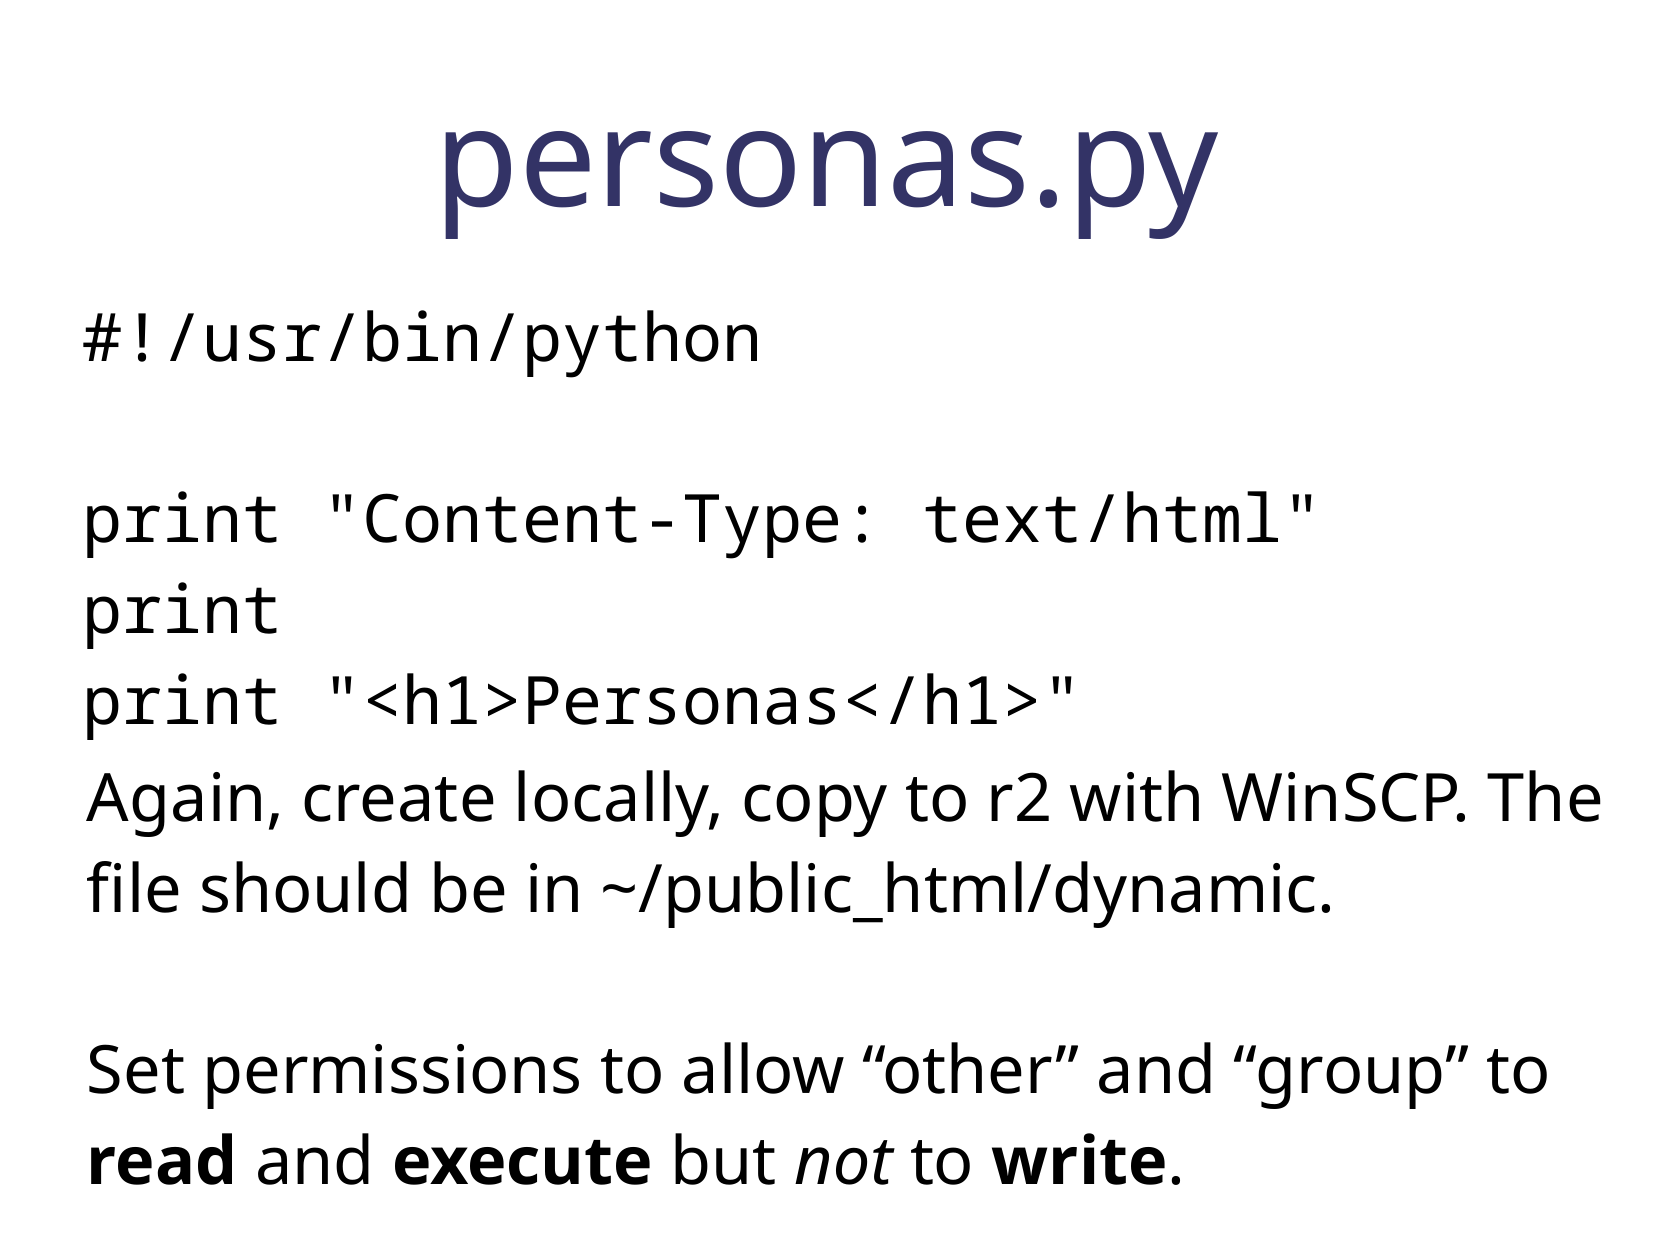

# personas.py
#!/usr/bin/python
print "Content-Type: text/html"
print
print "<h1>Personas</h1>"
Again, create locally, copy to r2 with WinSCP. The file should be in ~/public_html/dynamic.
Set permissions to allow “other” and “group” to read and execute but not to write.